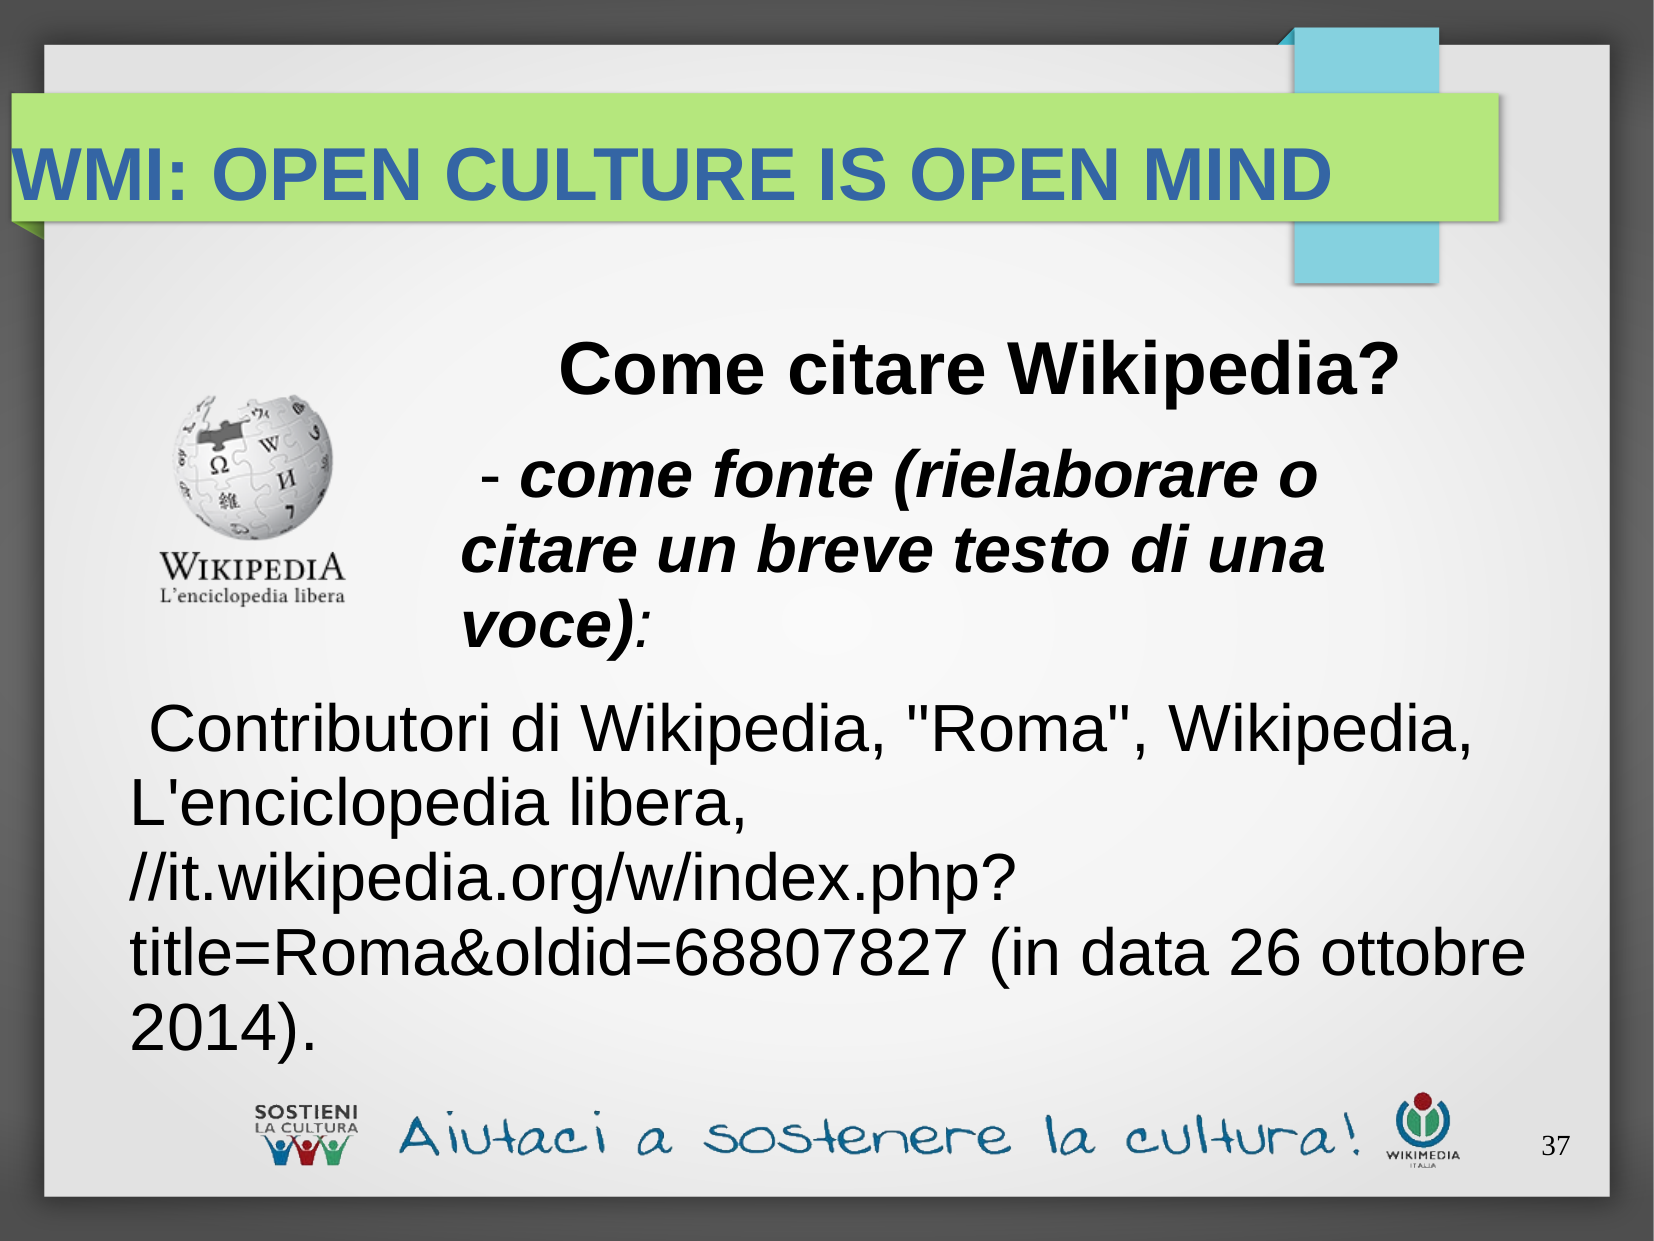

# WMI: OPEN CULTURE IS OPEN MIND
Come citare Wikipedia?
 - come fonte (rielaborare o citare un breve testo di una voce):
 Contributori di Wikipedia, "Roma", Wikipedia, L'enciclopedia libera, //it.wikipedia.org/w/index.php?title=Roma&oldid=68807827 (in data 26 ottobre 2014).
37